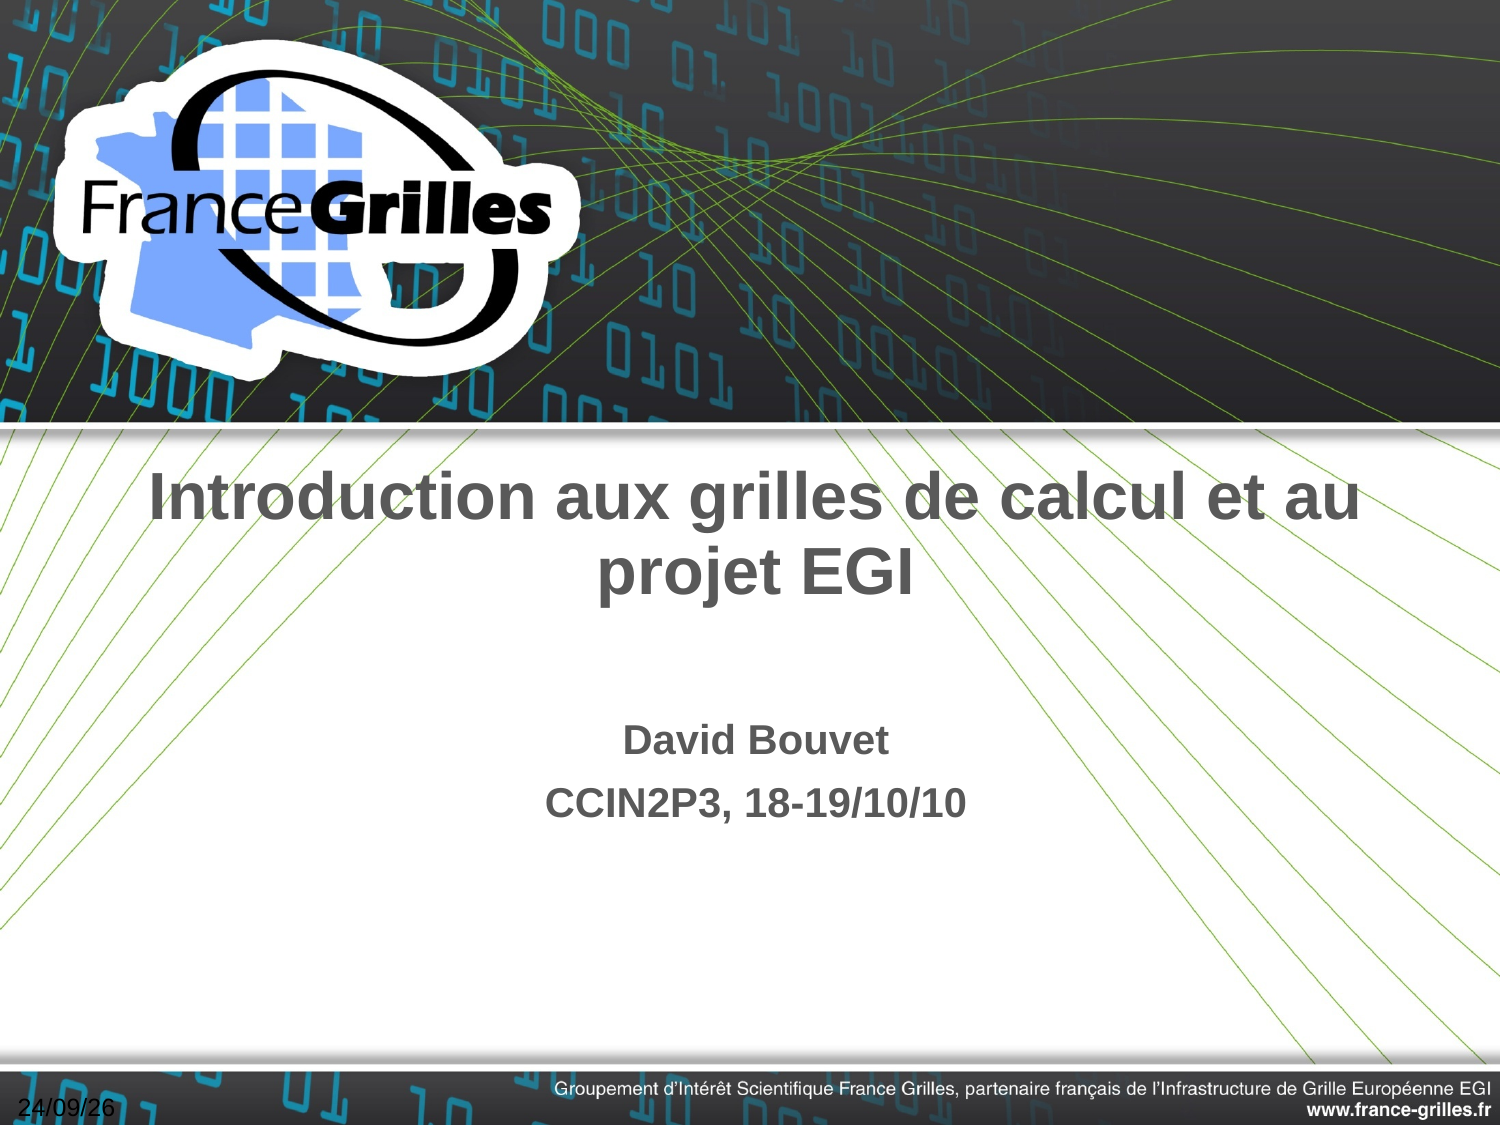

#
Introduction aux grilles de calcul et au projet EGI
David Bouvet
CCIN2P3, 18-19/10/10